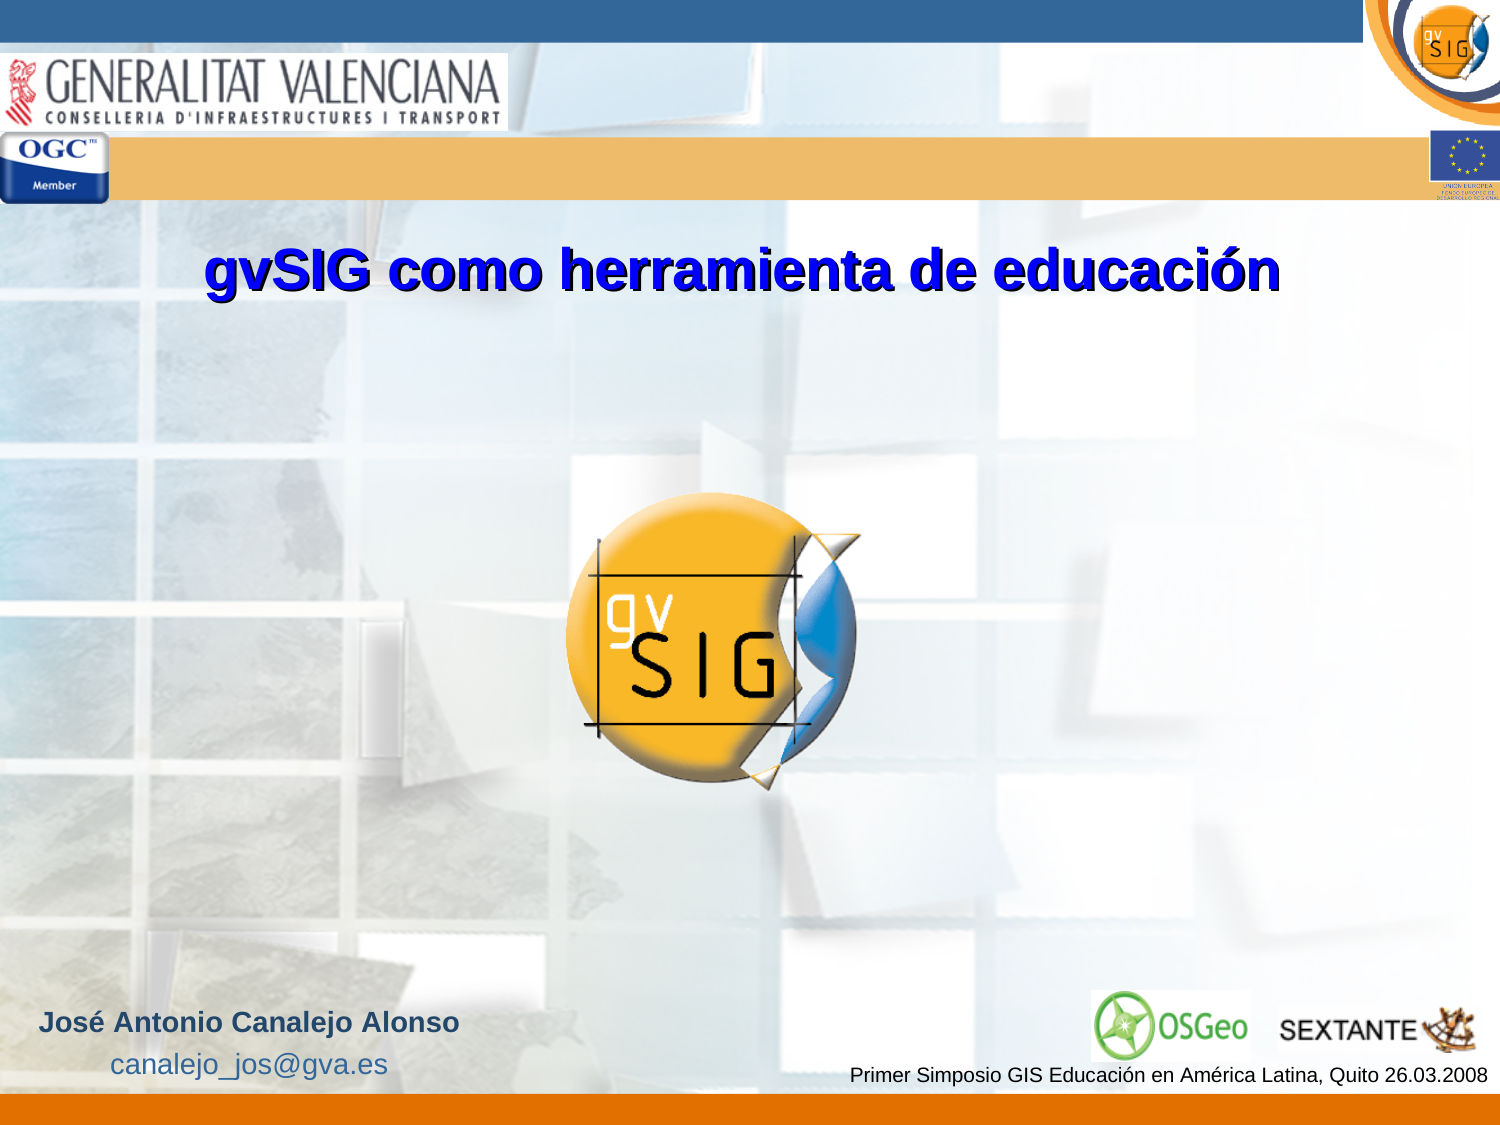

gvSIG como herramienta de educación
José Antonio Canalejo Alonso
canalejo_jos@gva.es